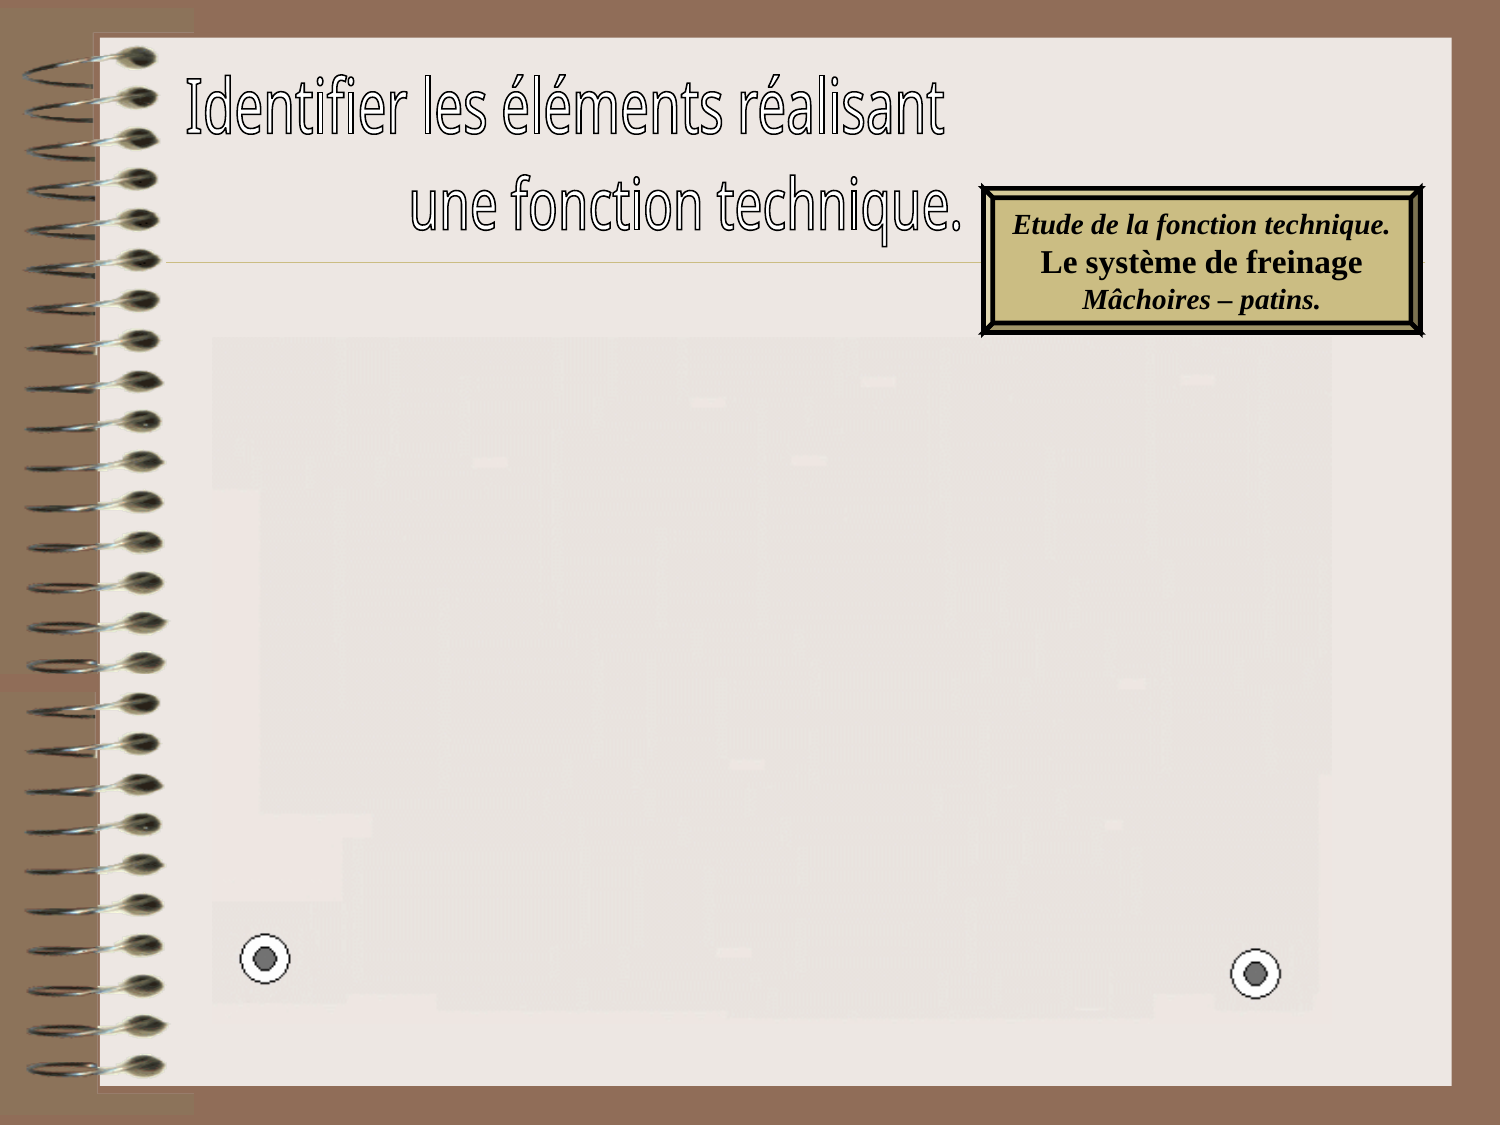

Identifier les éléments réalisant
une fonction technique.
Etude de la fonction technique.
Le système de freinage
Mâchoires – patins.